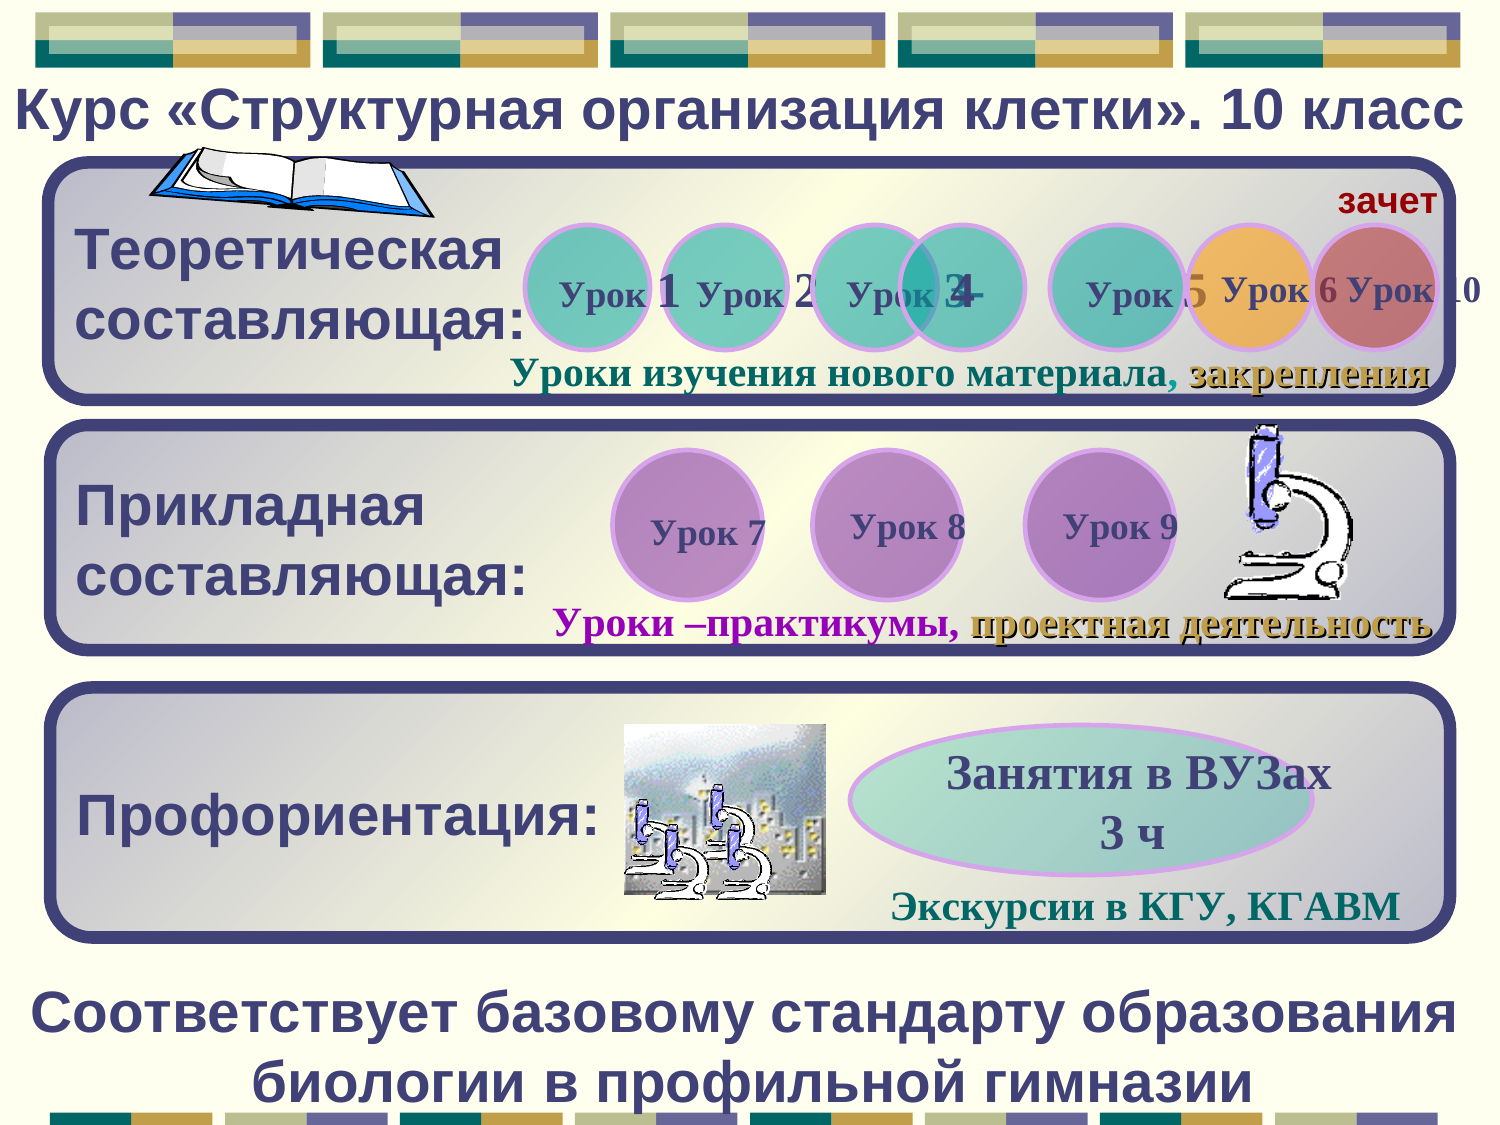

Курс «Структурная организация клетки». 10 класс
Теоретическая
составляющая:
зачет
Урок 1
Урок 2
Урок 3-
4
Урок 5
Урок 6
Урок 10
Уроки изучения нового материала, закрепления
Прикладная
составляющая:
Урок 7
Урок 8
Урок 9
Уроки –практикумы, проектная деятельность
Профориентация:
 Занятия в ВУЗах
3 ч
Экскурсии в КГУ, КГАВМ
Соответствует базовому стандарту образования
биологии в профильной гимназии